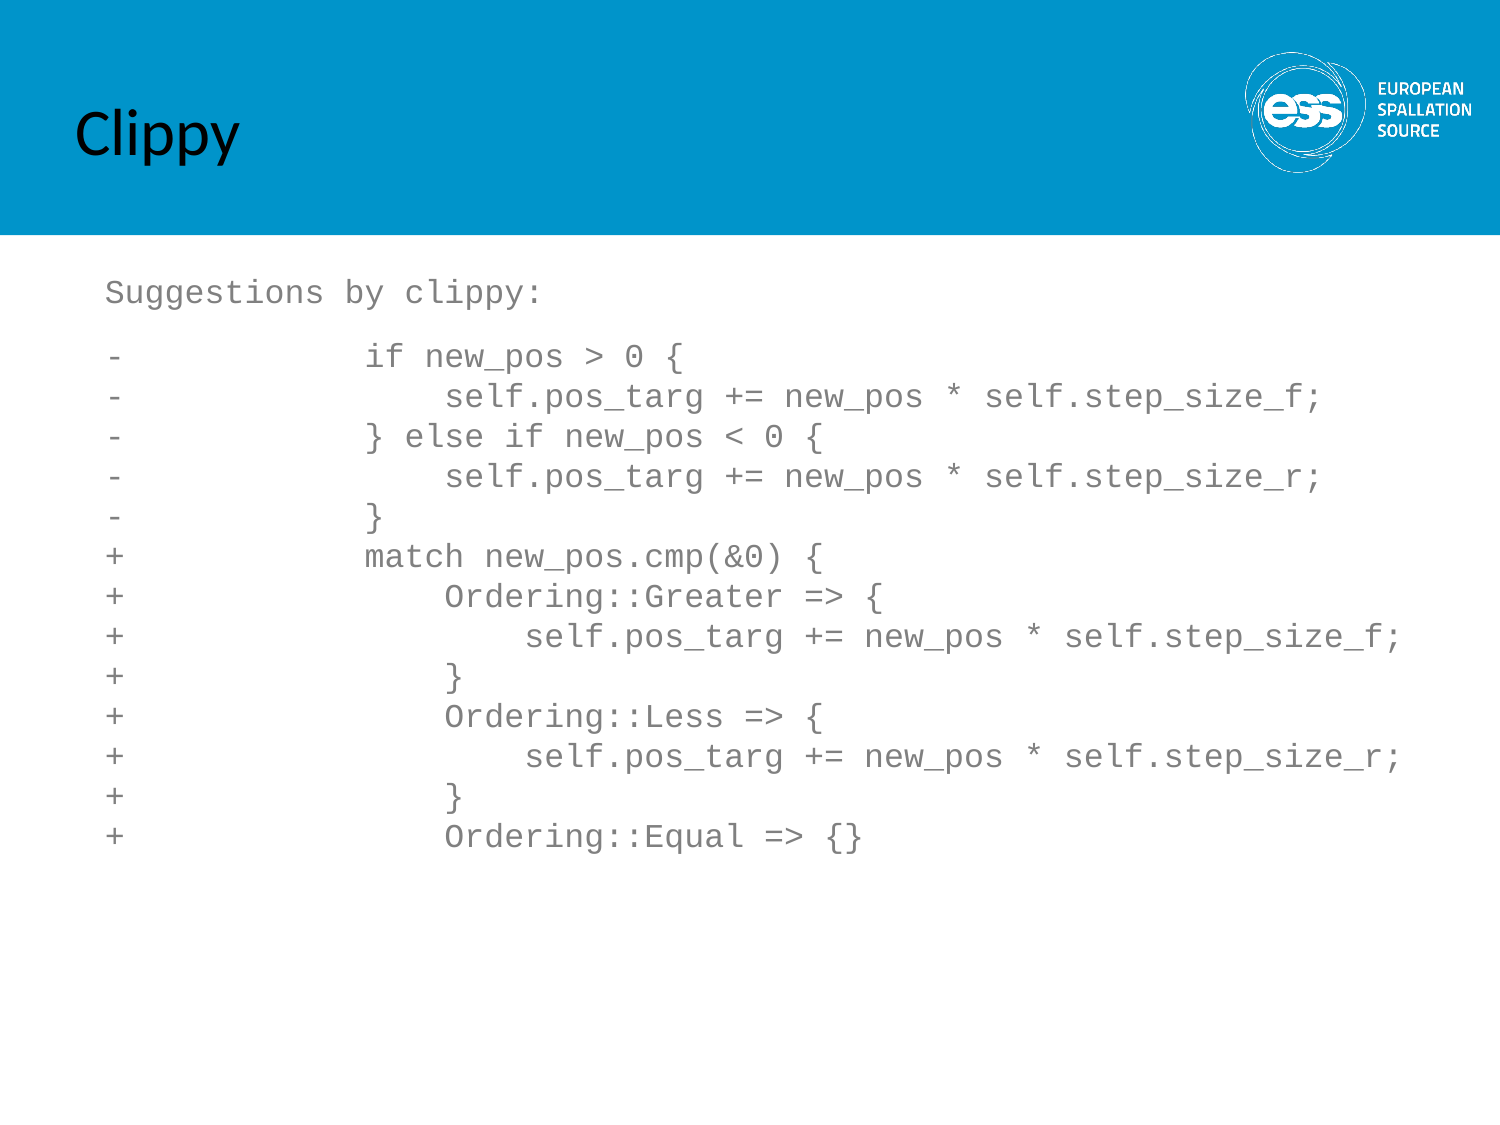

# Clippy
Suggestions by clippy:
- if new_pos > 0 {
- self.pos_targ += new_pos * self.step_size_f;
- } else if new_pos < 0 {
- self.pos_targ += new_pos * self.step_size_r;
- }
+ match new_pos.cmp(&0) {
+ Ordering::Greater => {
+ self.pos_targ += new_pos * self.step_size_f;
+ }
+ Ordering::Less => {
+ self.pos_targ += new_pos * self.step_size_r;
+ }
+ Ordering::Equal => {}